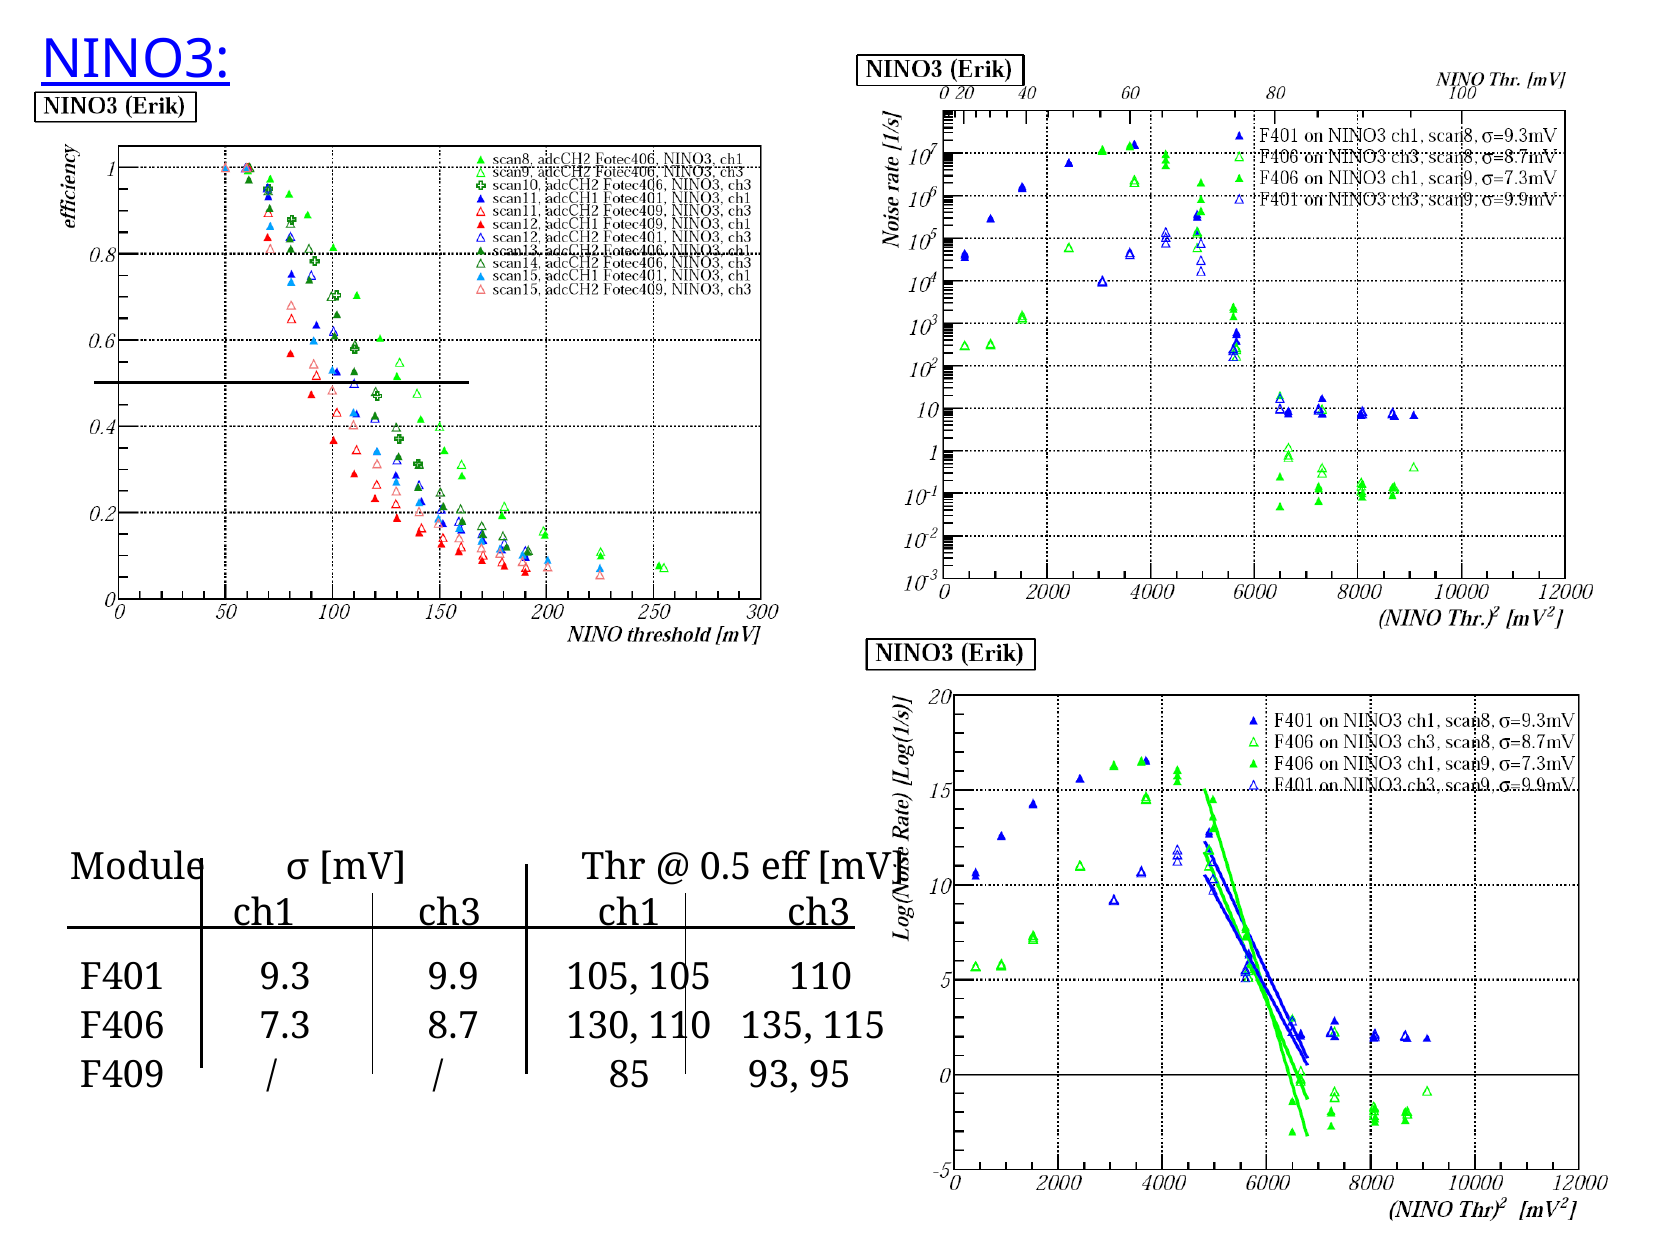

# NINO3:
Module 	 σ [mV] Thr @ 0.5 eff [mV]
ch1		ch3 ch1 ch3
 F401	 9.3 9.9 105, 105 110
 F406	 7.3 8.7 130, 110 135, 115
 F409		 / / 85 93, 95
6